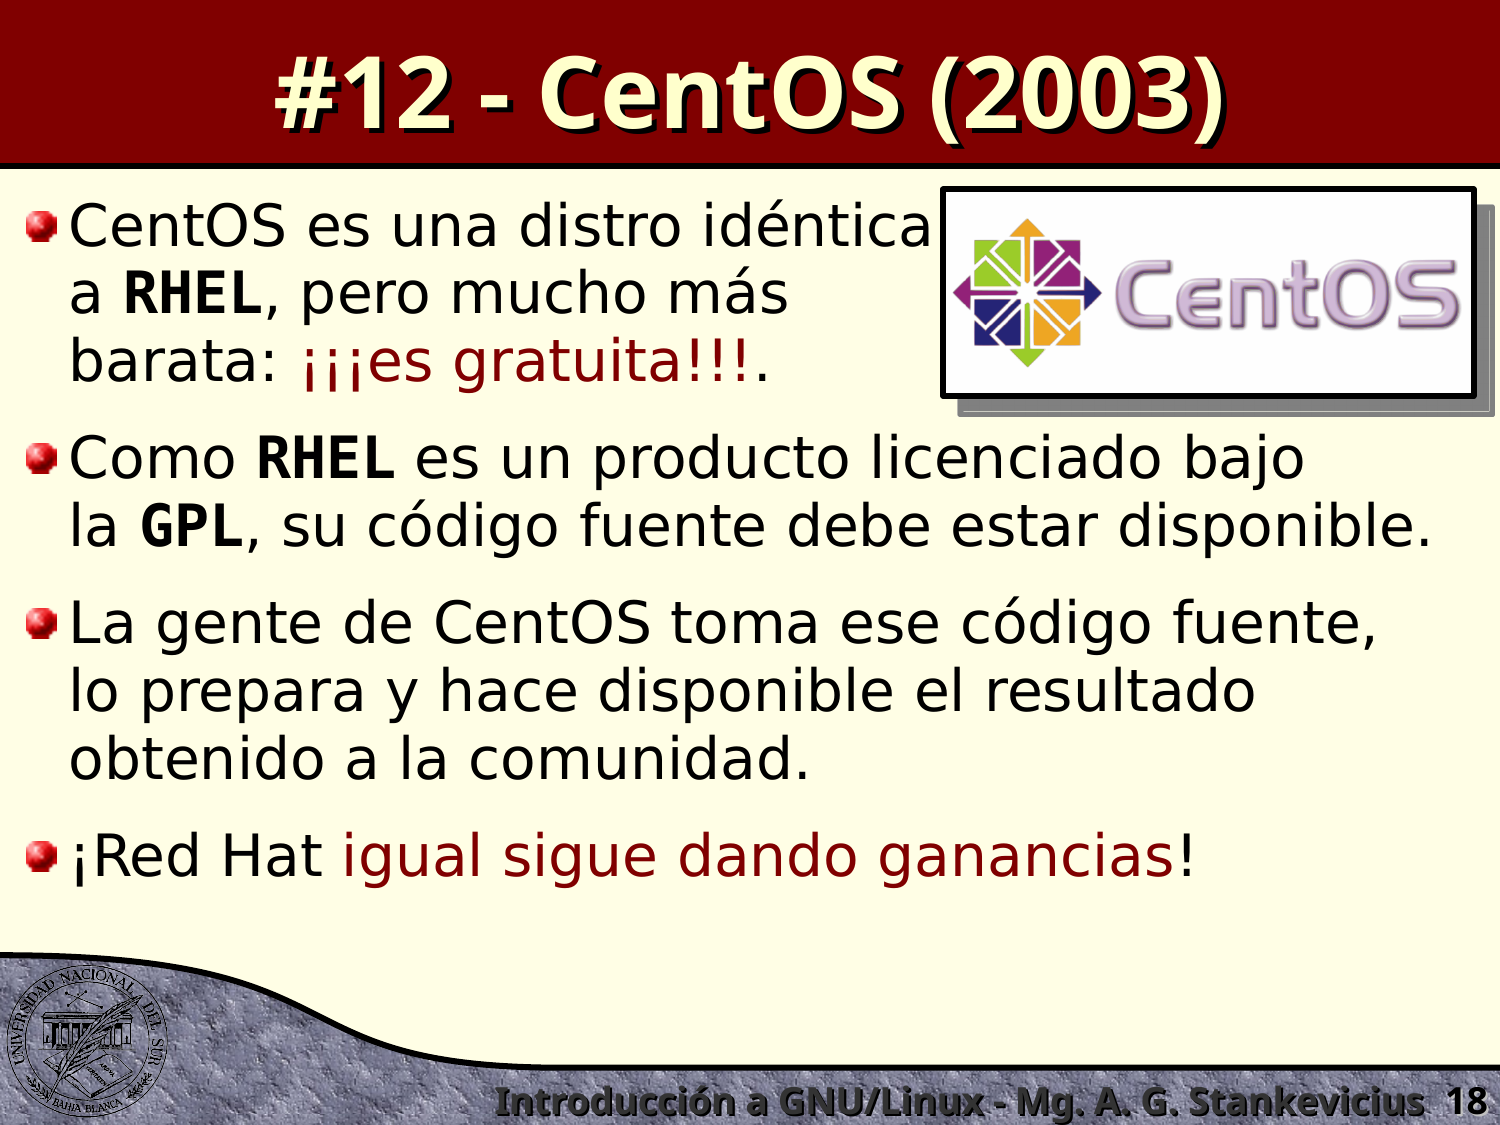

# #12 - CentOS (2003)
CentOS es una distro idéntica
a RHEL, pero mucho más
barata: ¡¡¡es gratuita!!!.
Como RHEL es un producto licenciado bajo
la GPL, su código fuente debe estar disponible.
La gente de CentOS toma ese código fuente,
lo prepara y hace disponible el resultado obtenido a la comunidad.
¡Red Hat igual sigue dando ganancias!
18